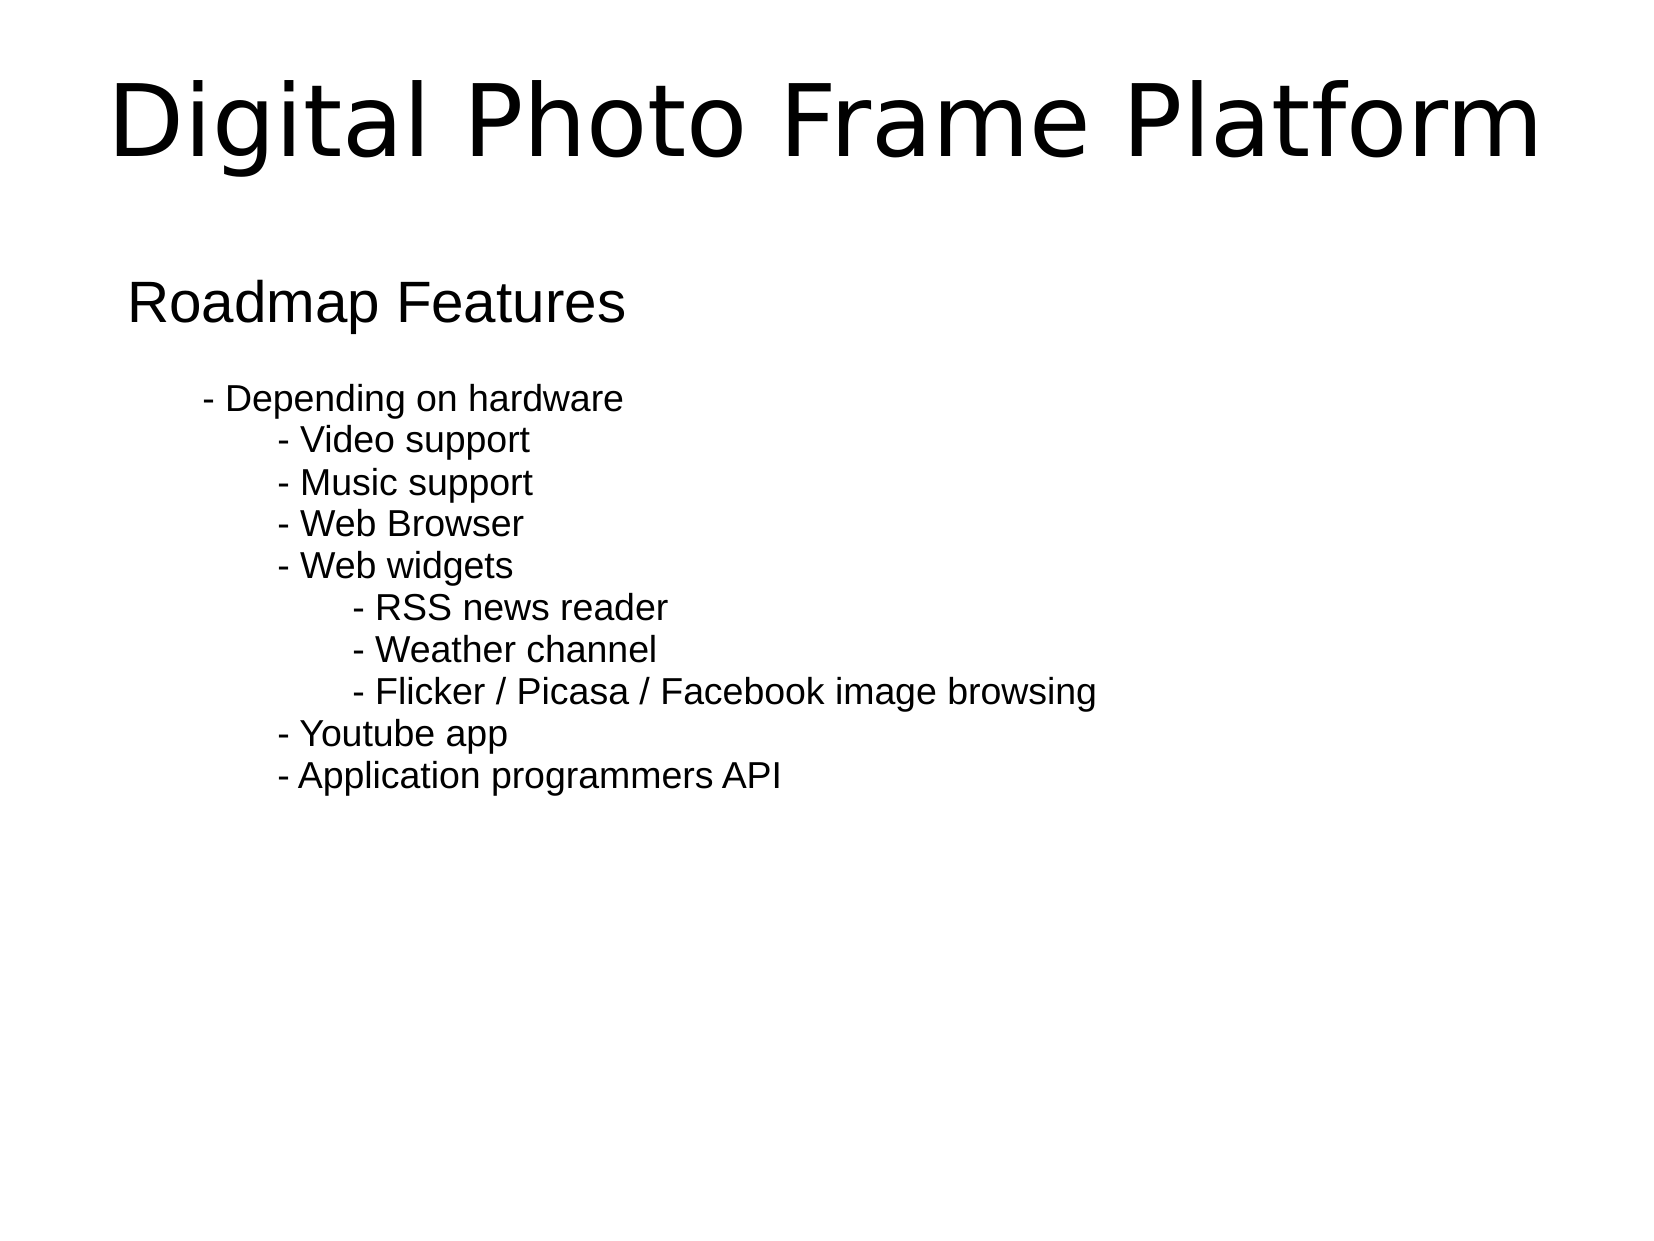

Digital Photo Frame Platform
Roadmap Features
	- Depending on hardware
		- Video support
		- Music support
		- Web Browser
		- Web widgets
			- RSS news reader
			- Weather channel
			- Flicker / Picasa / Facebook image browsing
		- Youtube app
		- Application programmers API